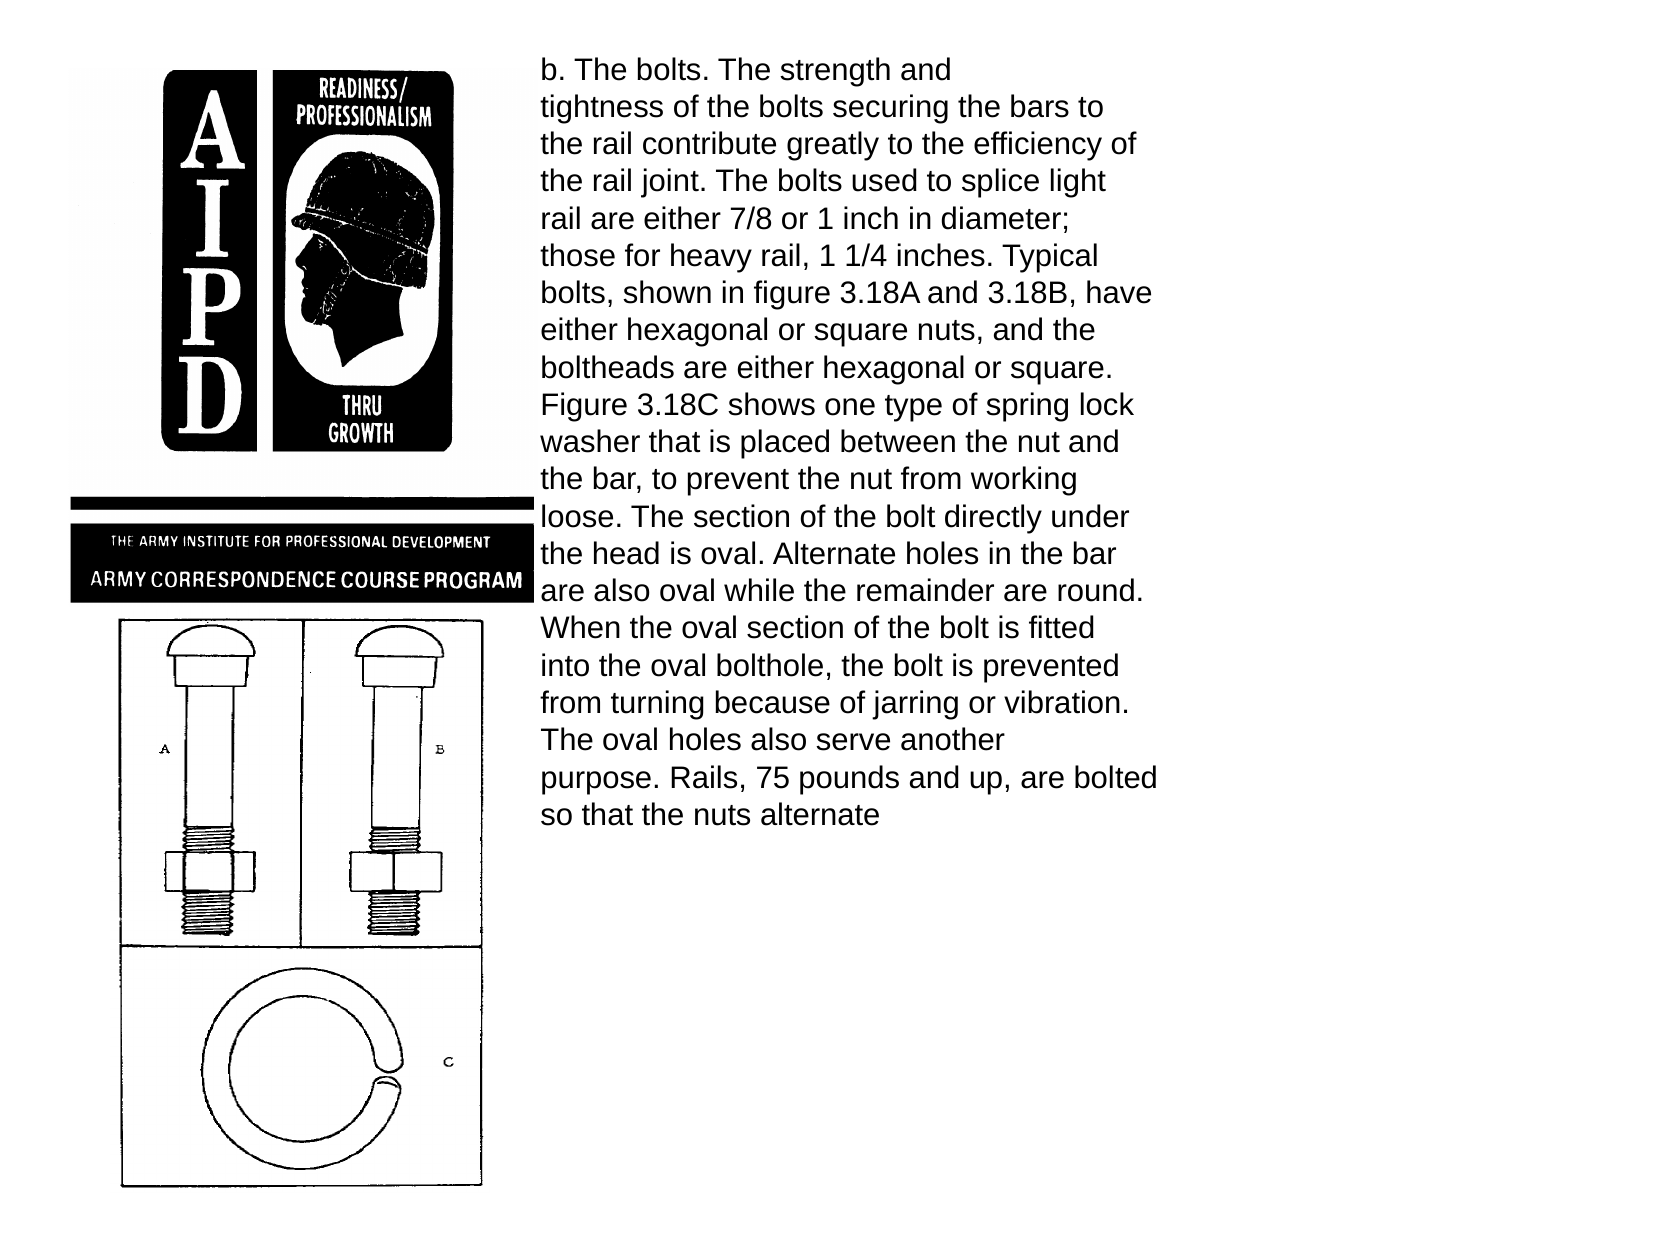

b. The bolts. The strength and
tightness of the bolts securing the bars to
the rail contribute greatly to the efficiency of
the rail joint. The bolts used to splice light
rail are either 7/8 or 1 inch in diameter;
those for heavy rail, 1 1/4 inches. Typical
bolts, shown in figure 3.18A and 3.18B, have
either hexagonal or square nuts, and the
boltheads are either hexagonal or square.
Figure 3.18C shows one type of spring lock
washer that is placed between the nut and
the bar, to prevent the nut from working
loose. The section of the bolt directly under
the head is oval. Alternate holes in the bar
are also oval while the remainder are round.
When the oval section of the bolt is fitted
into the oval bolthole, the bolt is prevented
from turning because of jarring or vibration.
The oval holes also serve another
purpose. Rails, 75 pounds and up, are bolted
so that the nuts alternate